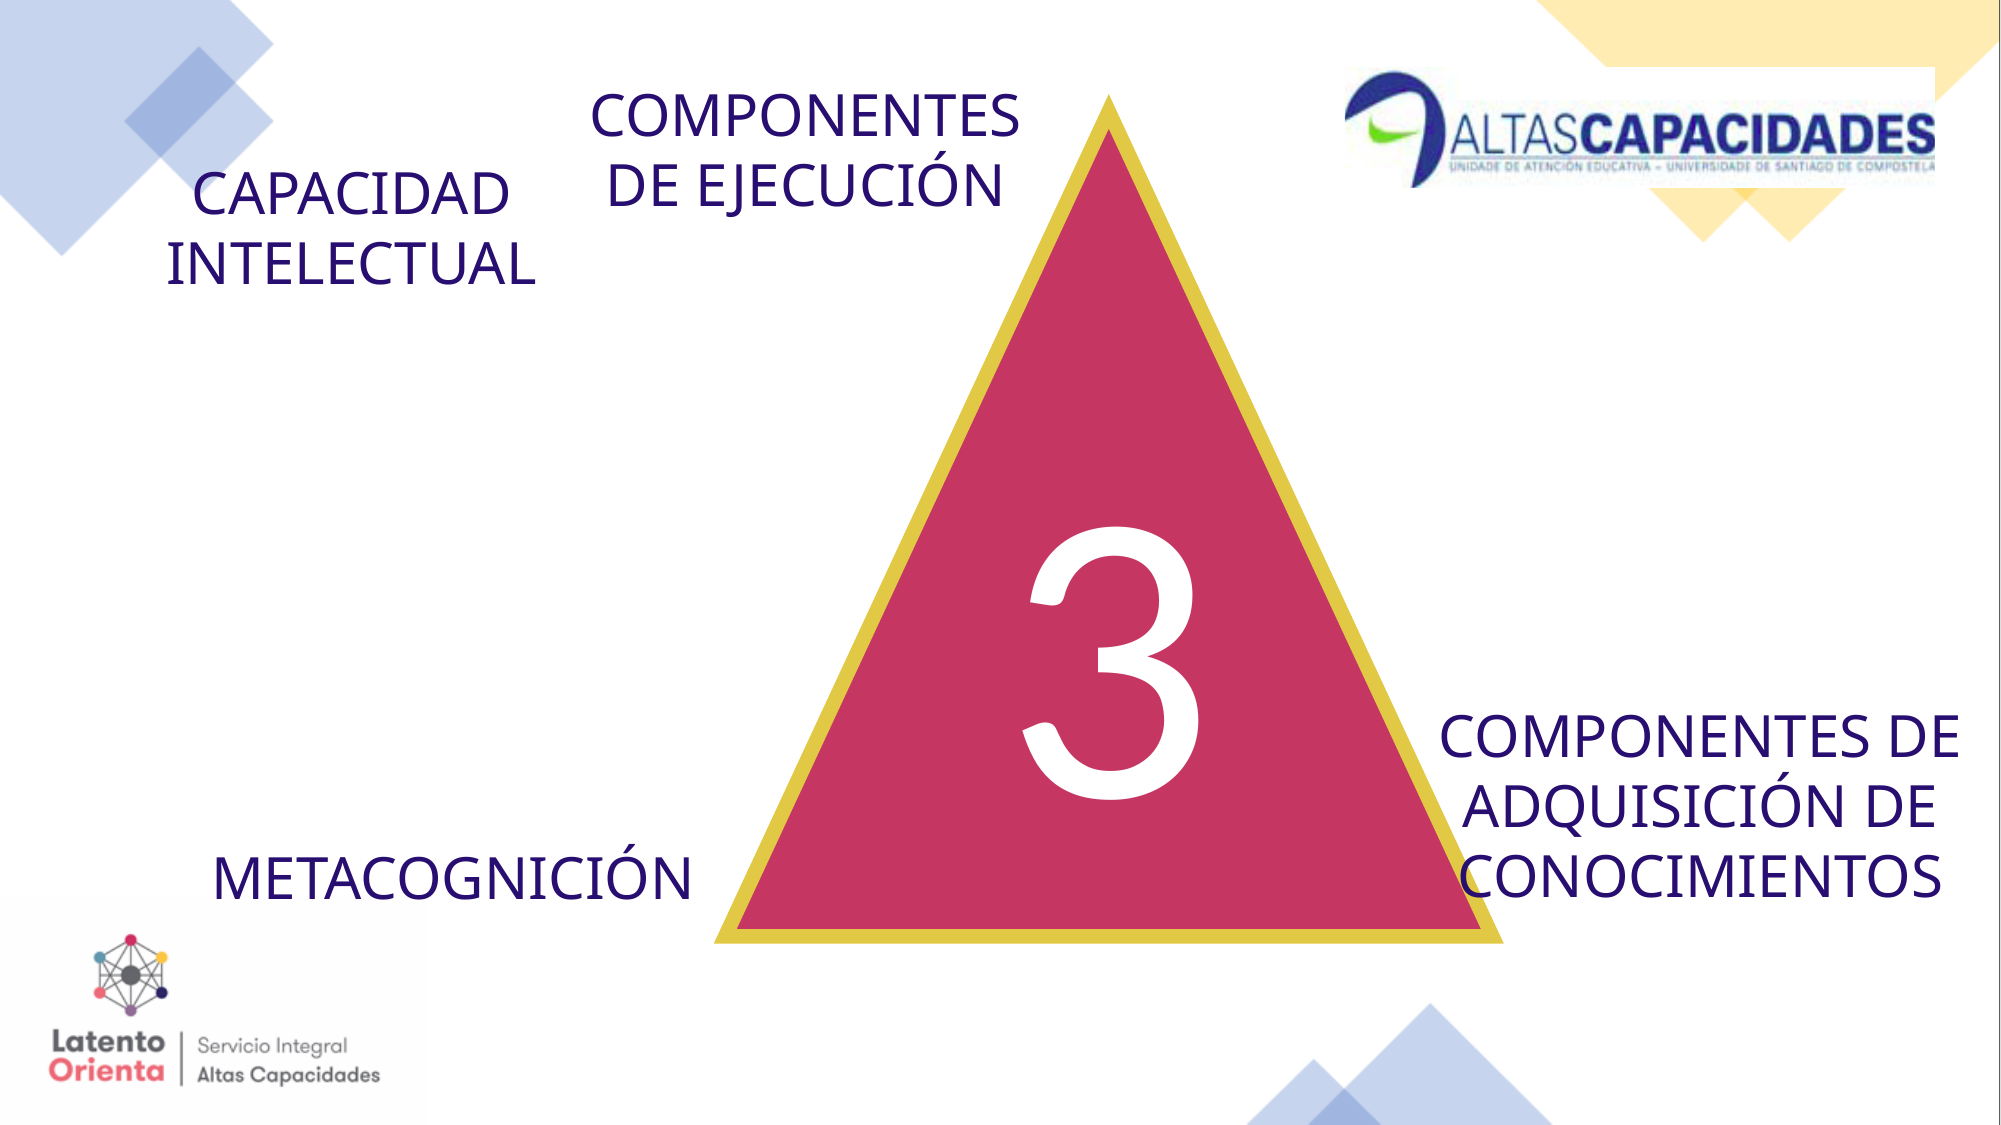

COMPONENTES DE EJECUCIÓN
3
CAPACIDAD INTELECTUAL
COMPONENTES DE ADQUISICIÓN DE CONOCIMIENTOS
METACOGNICIÓN